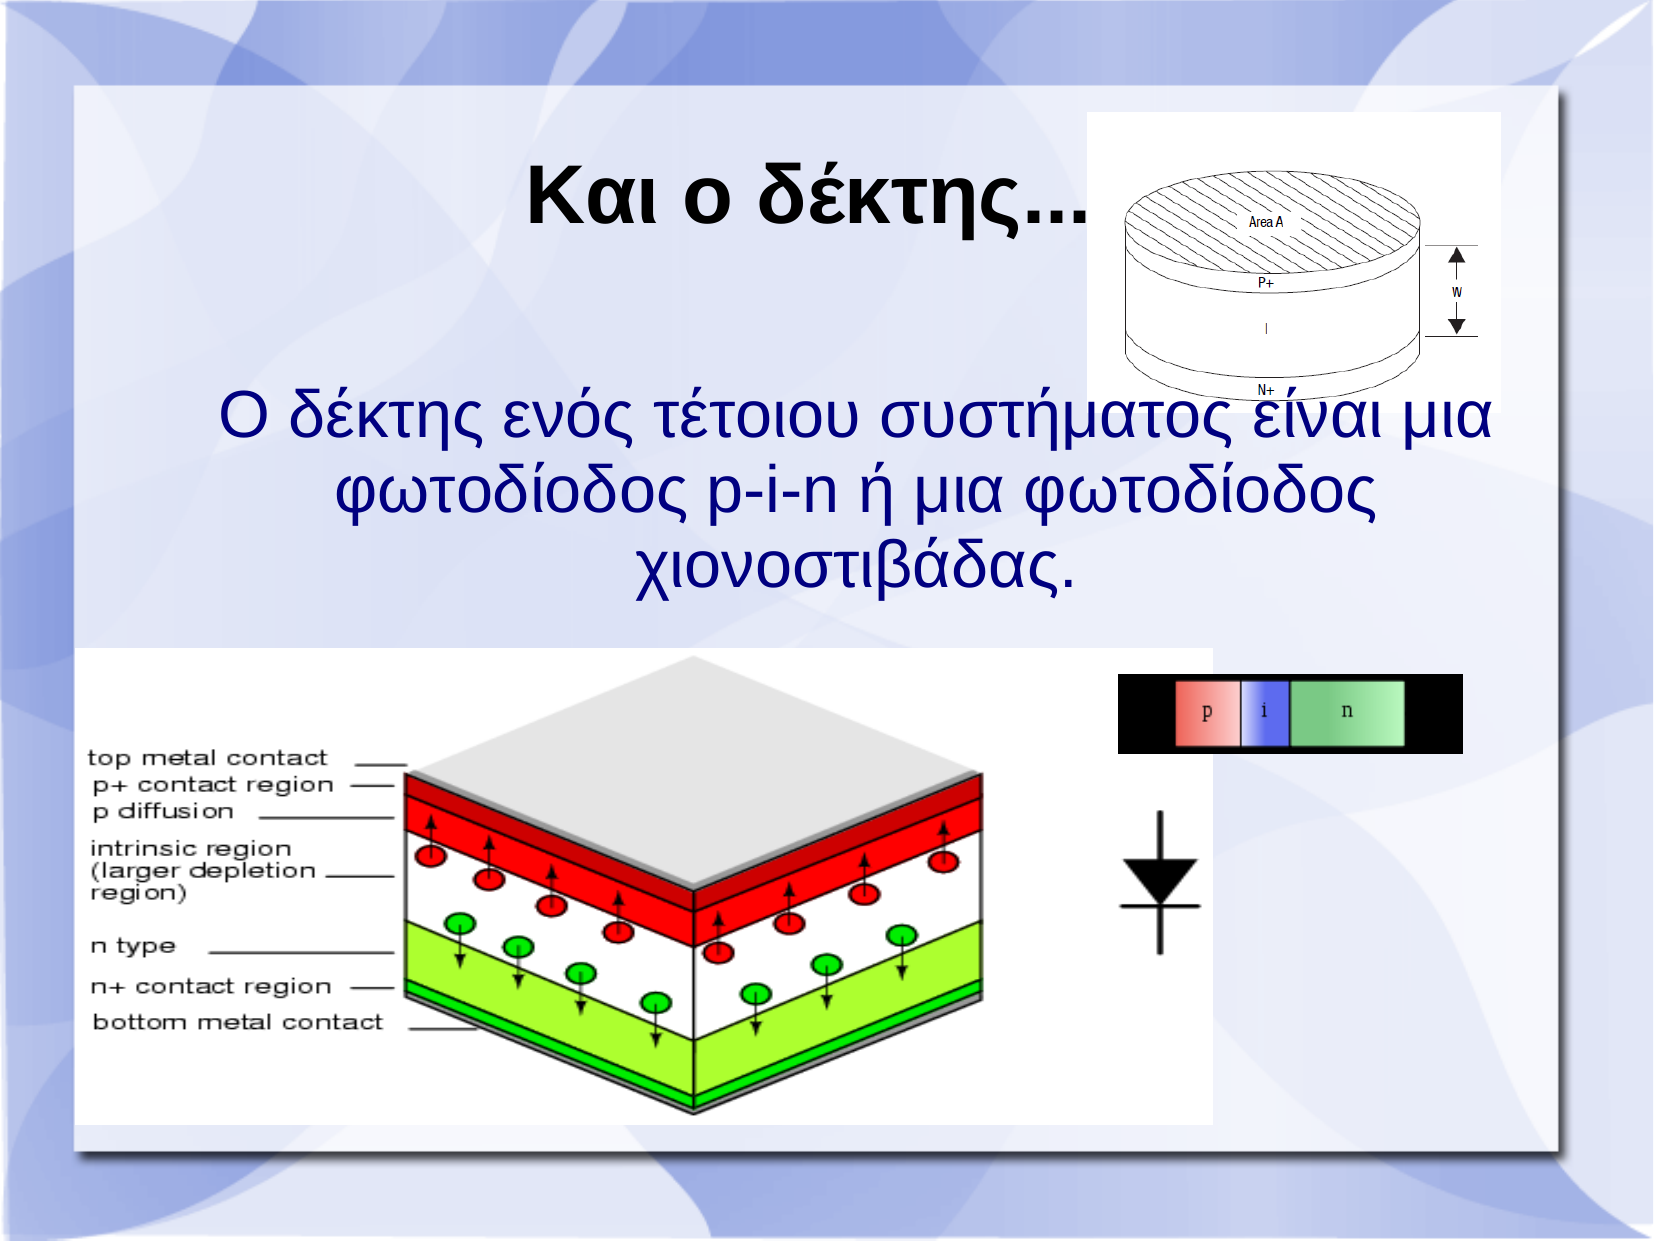

# Και ο δέκτης...
Ο δέκτης ενός τέτοιου συστήματος είναι μια φωτοδίοδος p-i-n ή μια φωτοδίοδος χιονοστιβάδας.